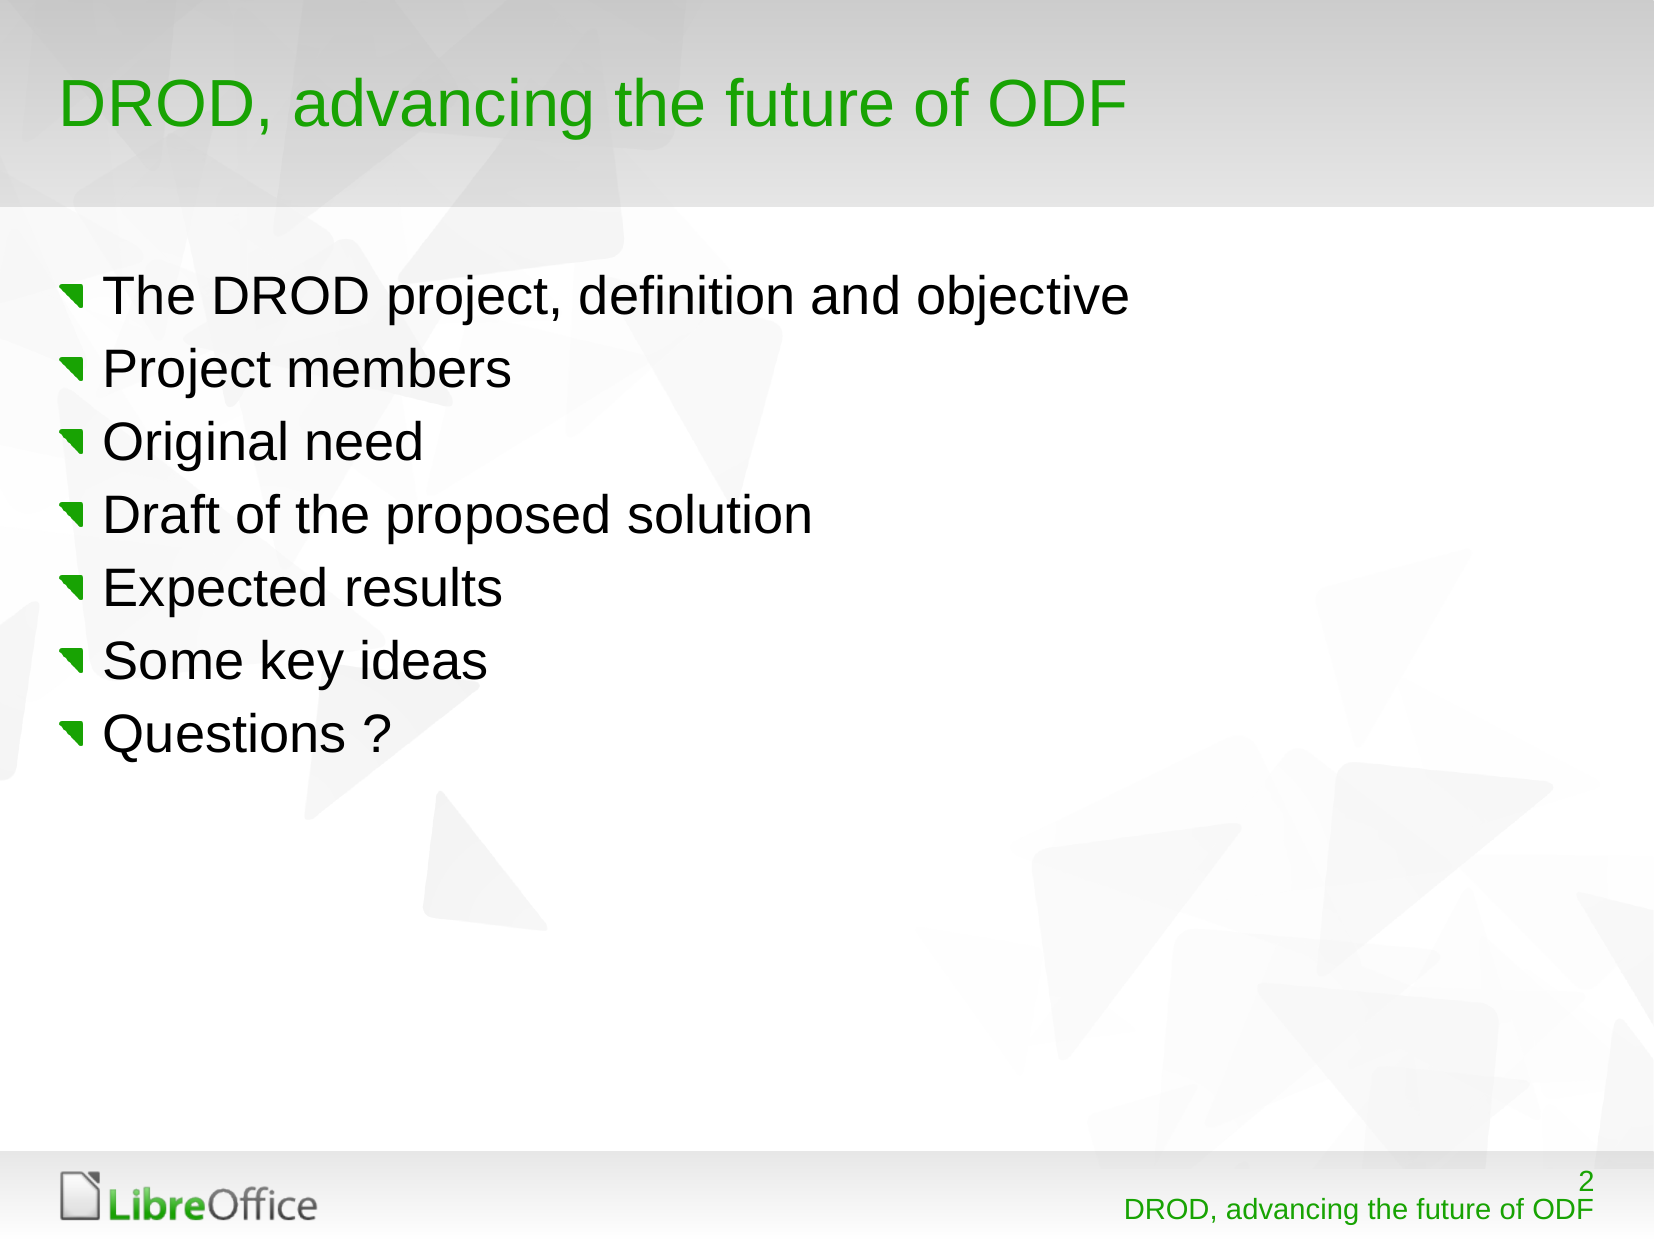

# DROD, advancing the future of ODF
The DROD project, definition and objective
Project members
Original need
Draft of the proposed solution
Expected results
Some key ideas
Questions ?
2
DROD, advancing the future of ODF